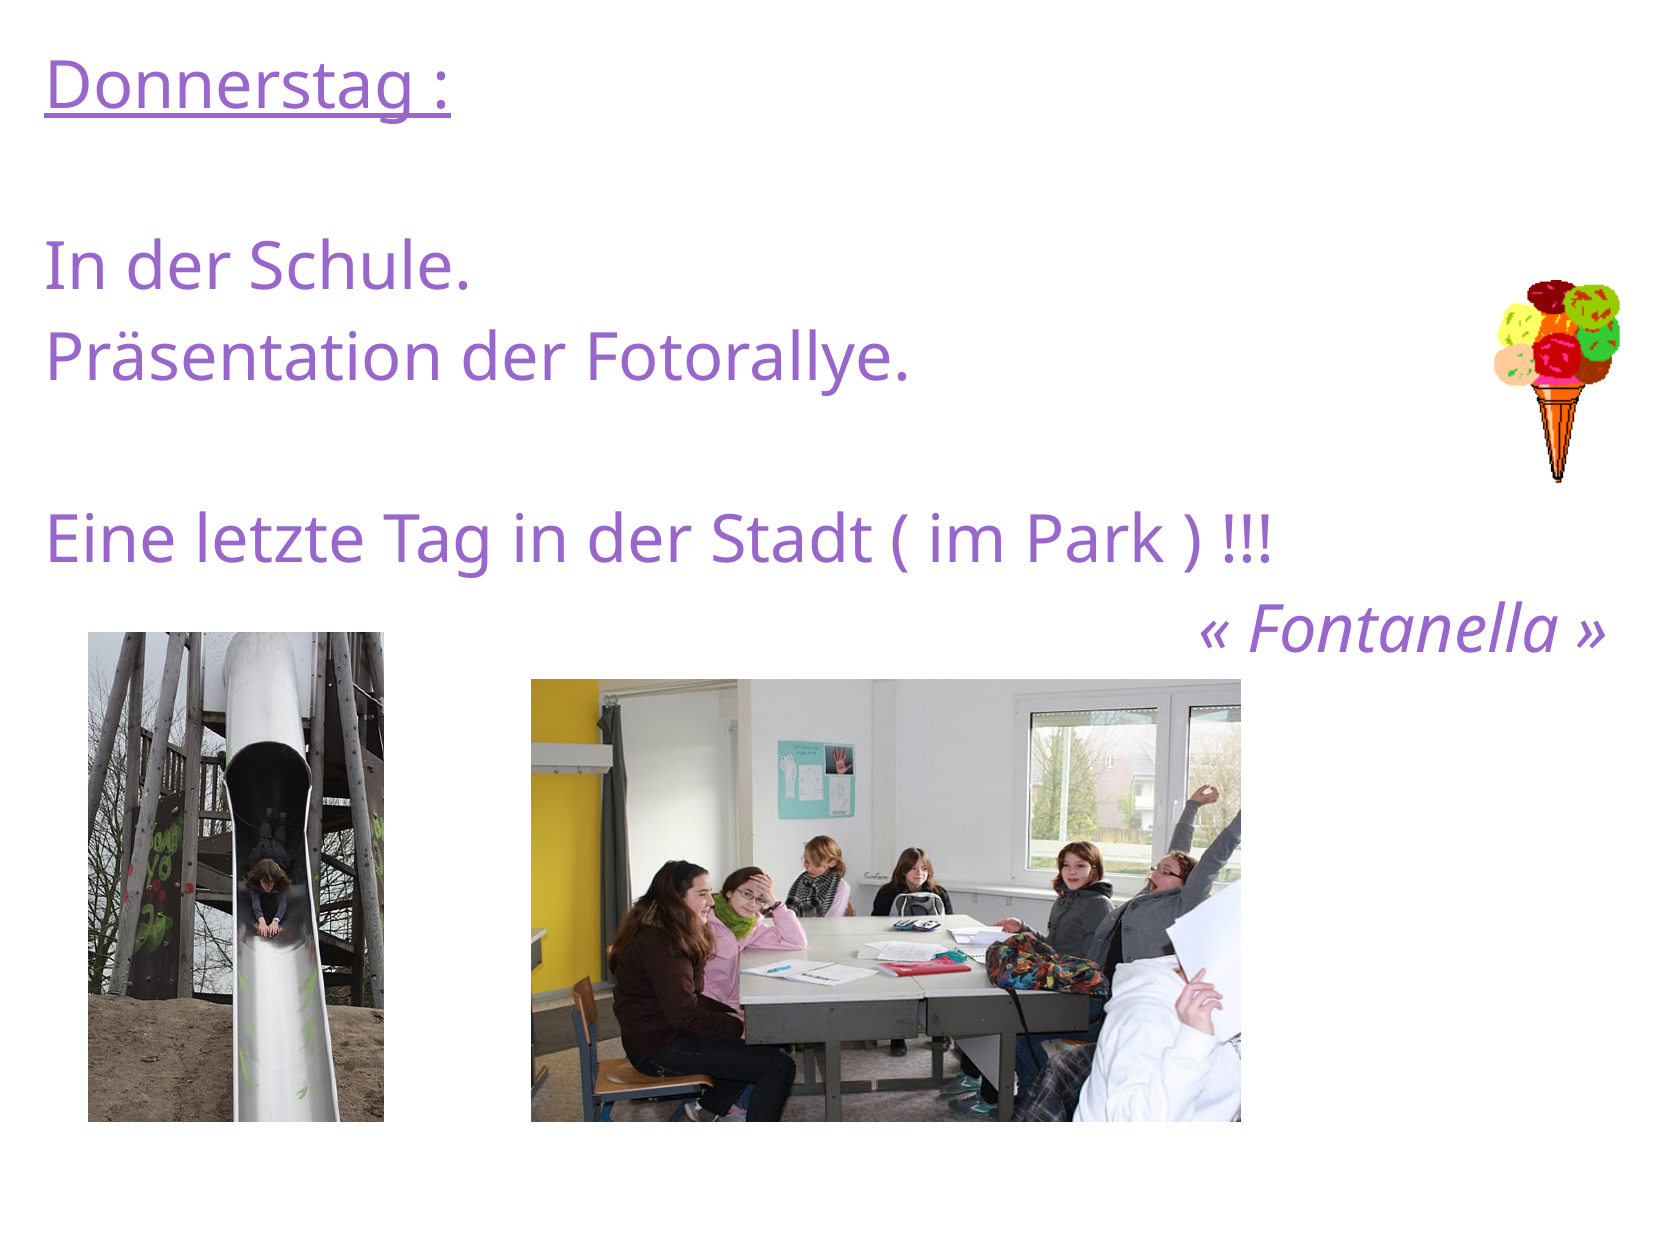

Donnerstag :
In der Schule.
Präsentation der Fotorallye.
Eine letzte Tag in der Stadt ( im Park ) !!!
« Fontanella »